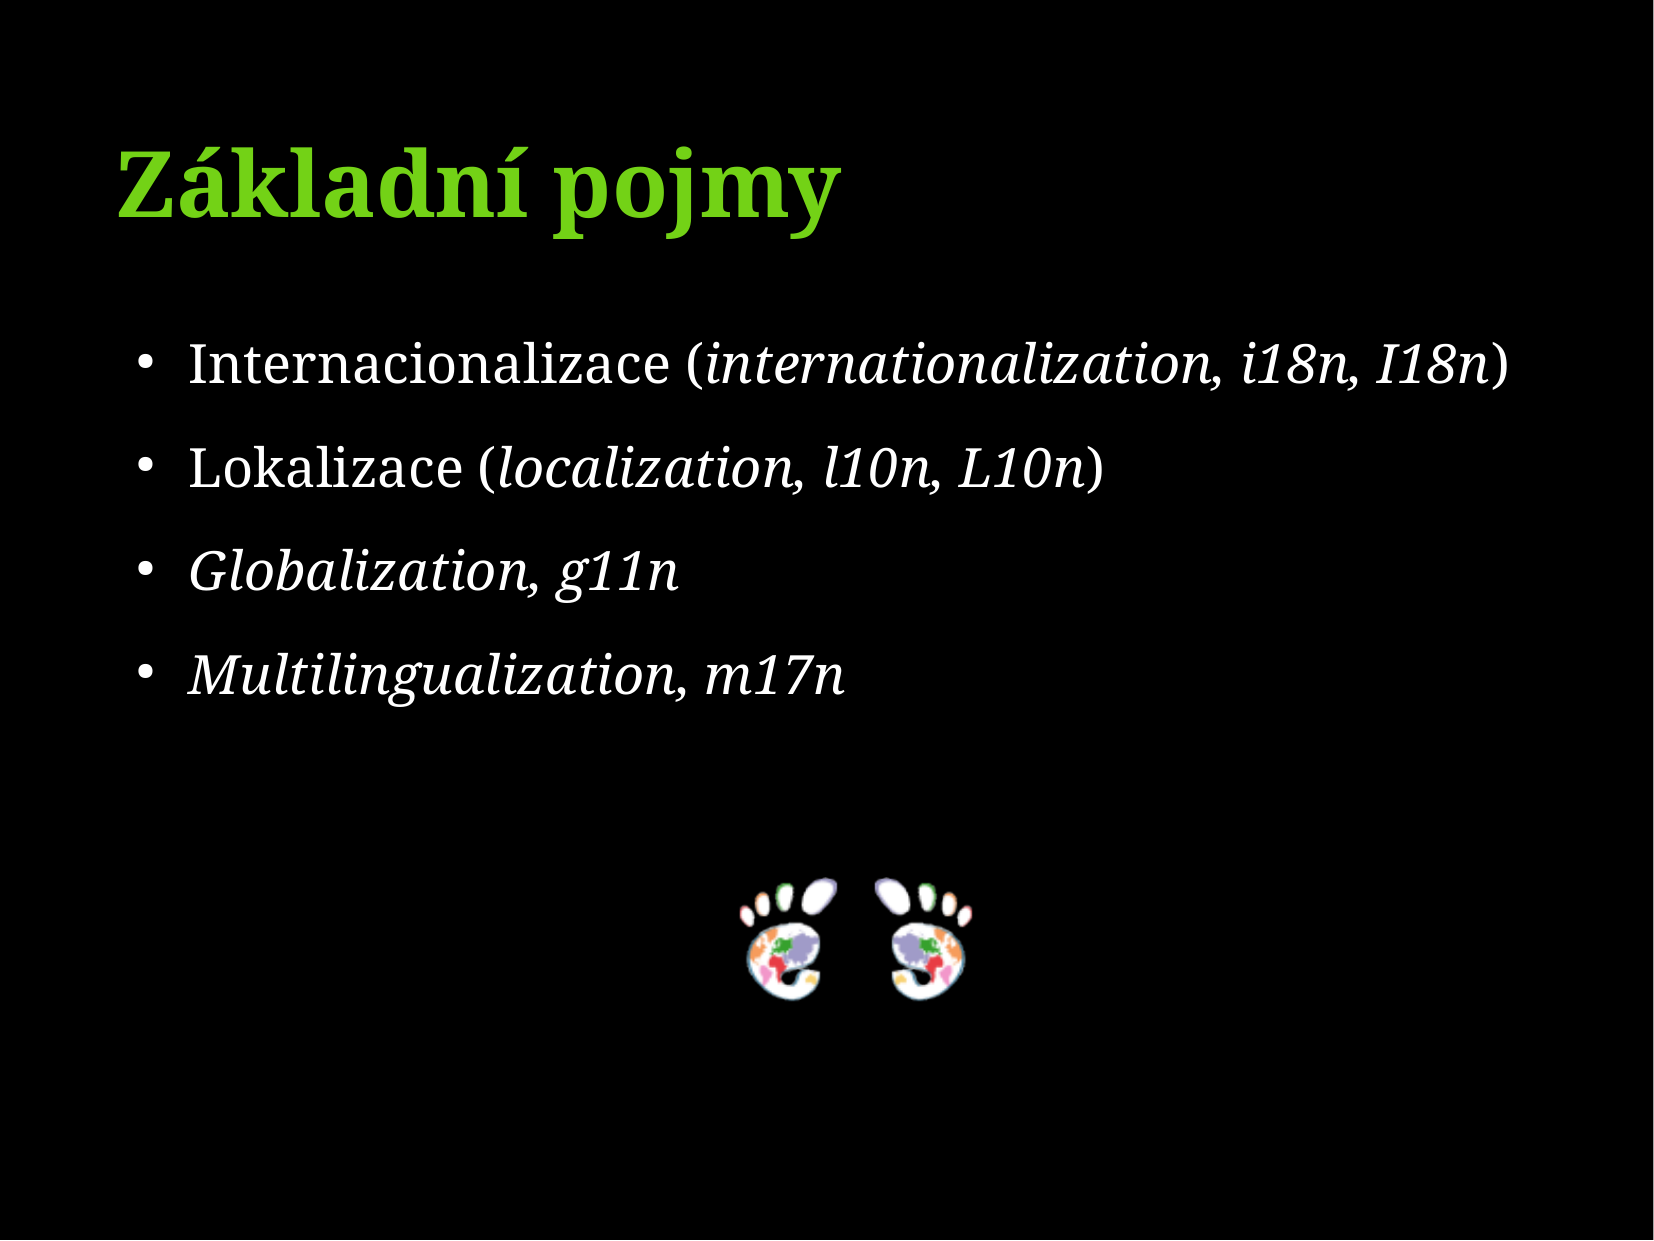

# Základní pojmy
Internacionalizace (internationalization, i18n, I18n)
Lokalizace (localization, l10n, L10n)
Globalization, g11n
Multilingualization, m17n